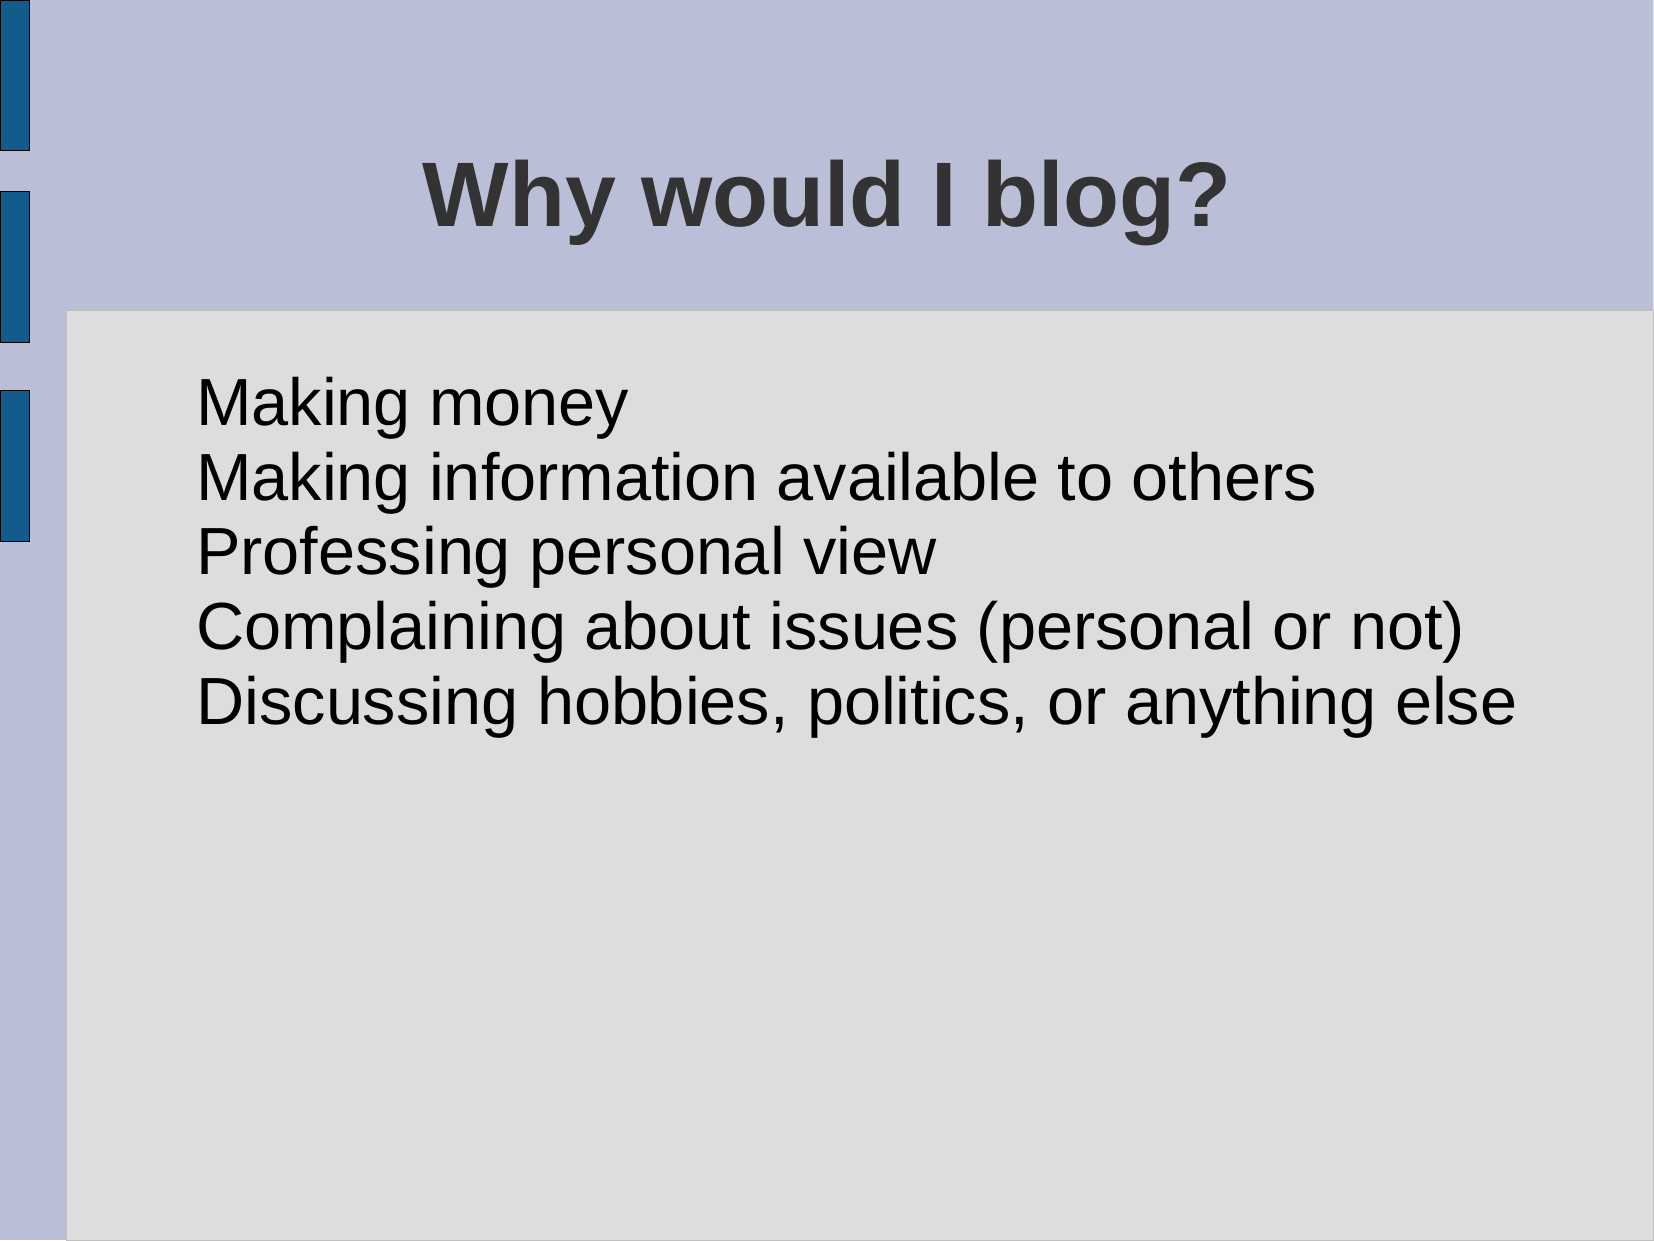

# Why would I blog?
Making money
Making information available to others
Professing personal view
Complaining about issues (personal or not)
Discussing hobbies, politics, or anything else